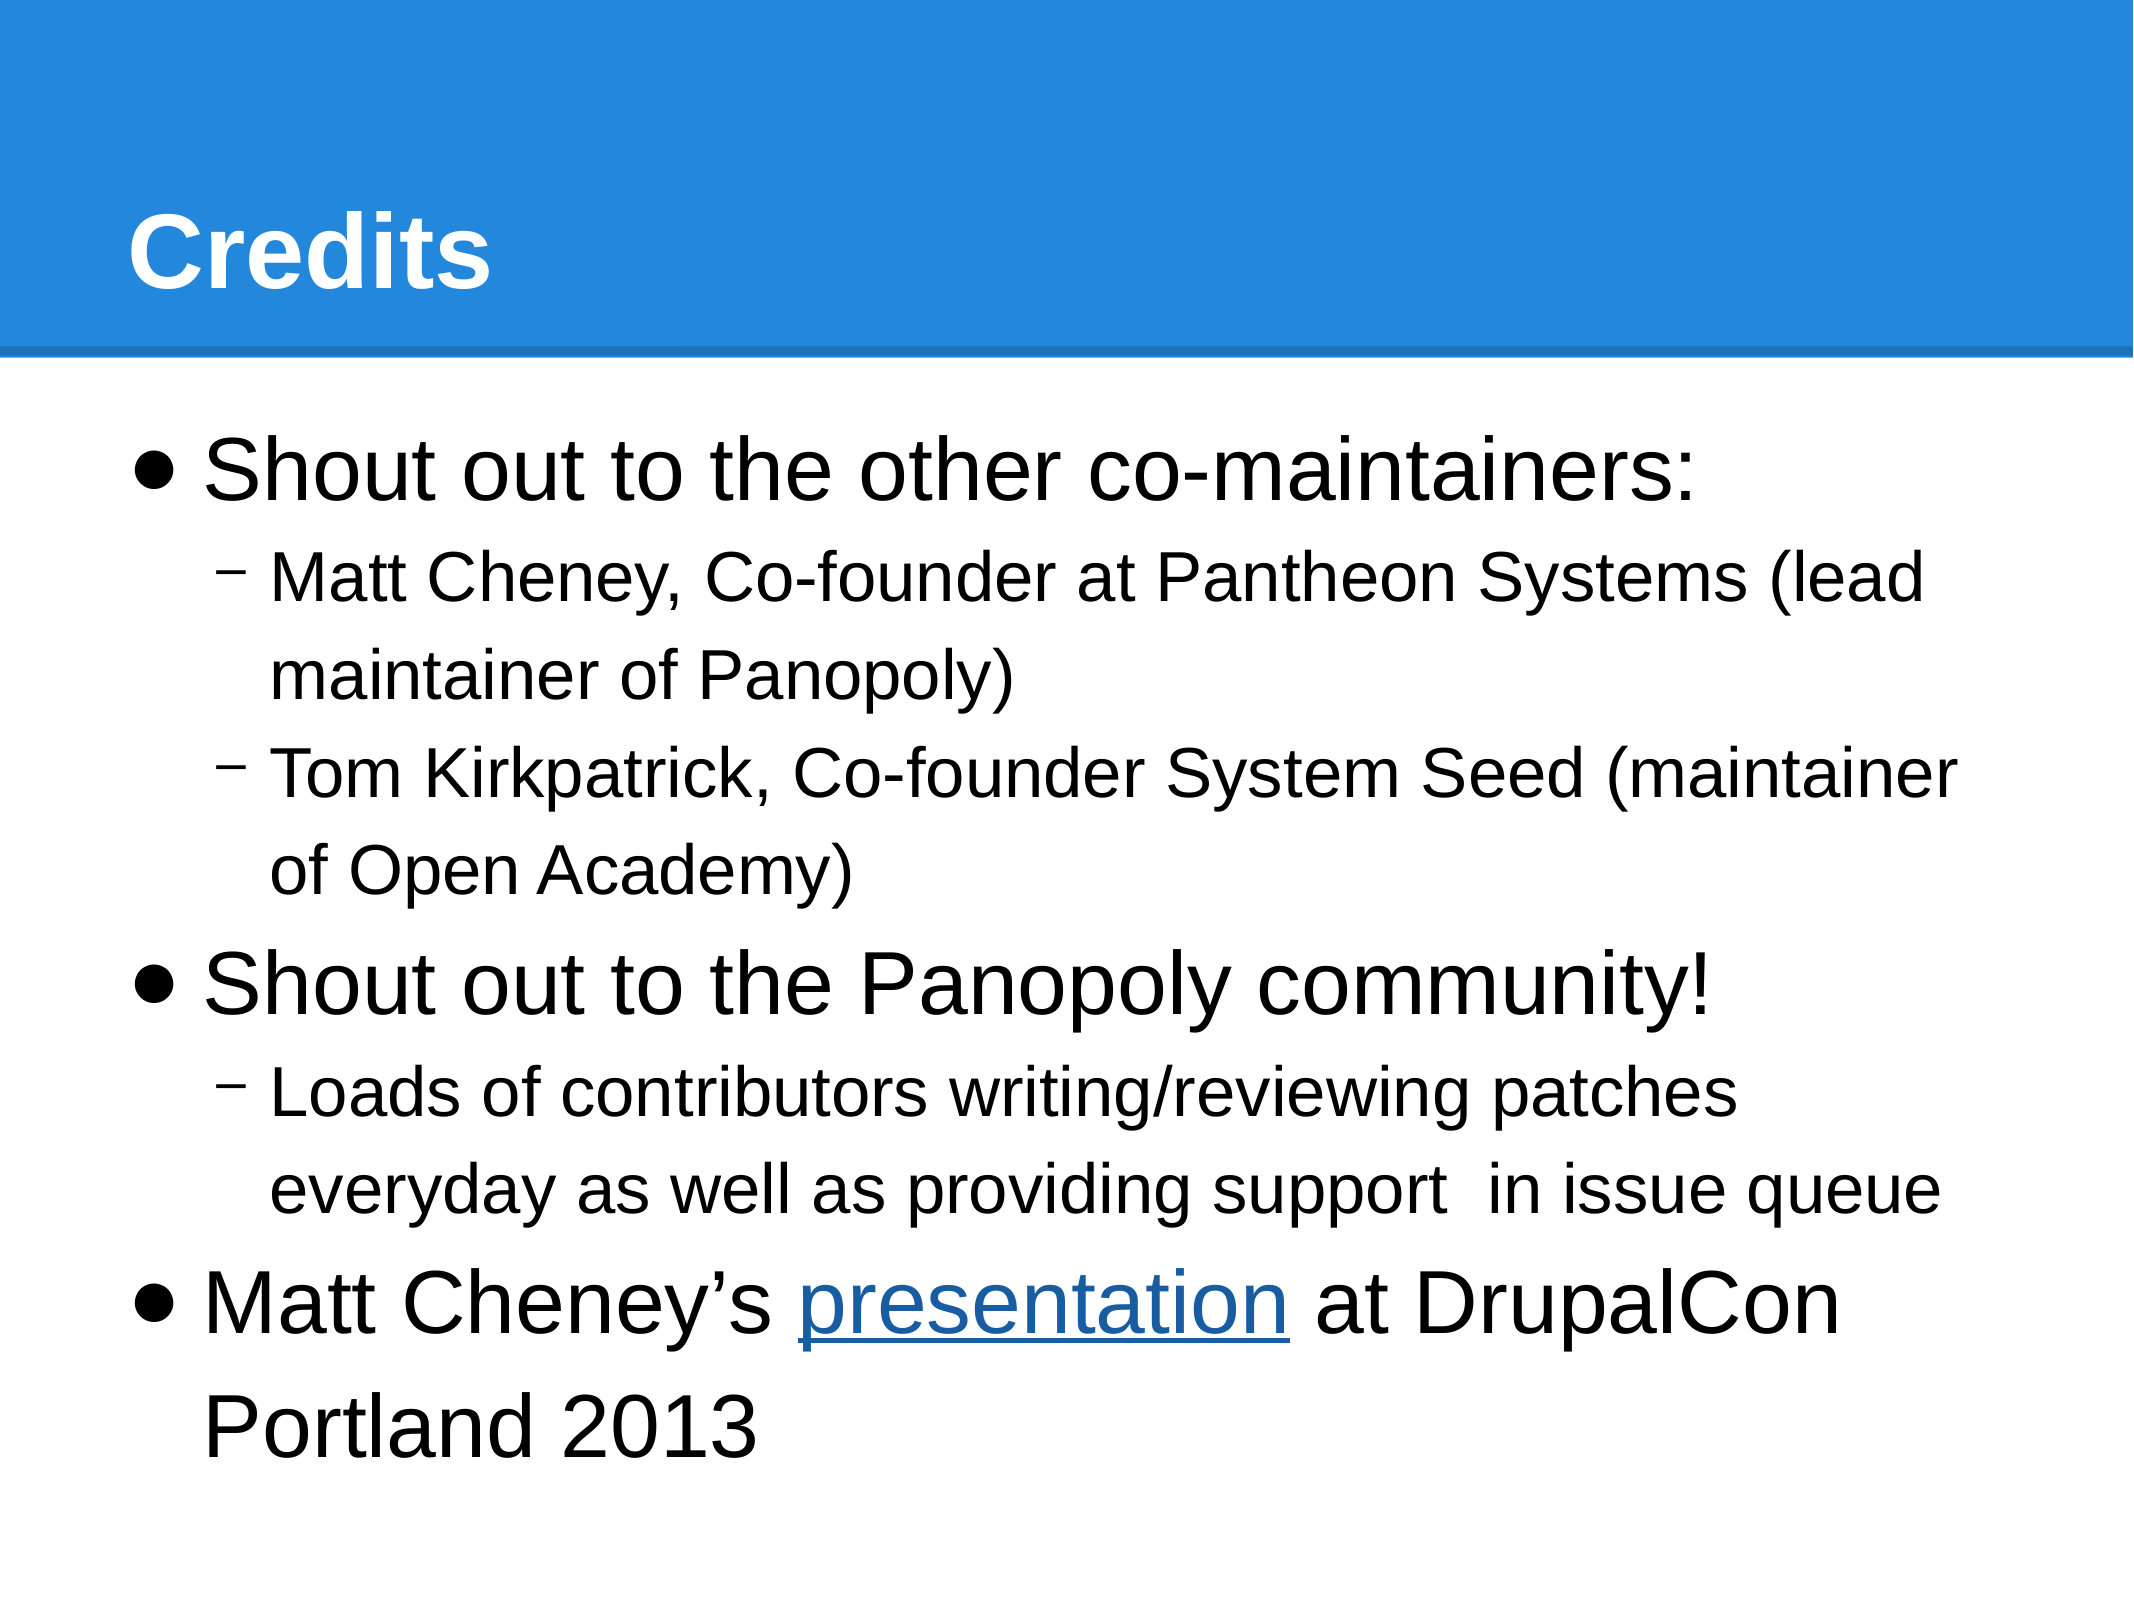

# Credits
Shout out to the other co-maintainers:
Matt Cheney, Co-founder at Pantheon Systems (lead maintainer of Panopoly)
Tom Kirkpatrick, Co-founder System Seed (maintainer of Open Academy)
Shout out to the Panopoly community!
Loads of contributors writing/reviewing patches everyday as well as providing support in issue queue
Matt Cheney’s presentation at DrupalCon Portland 2013